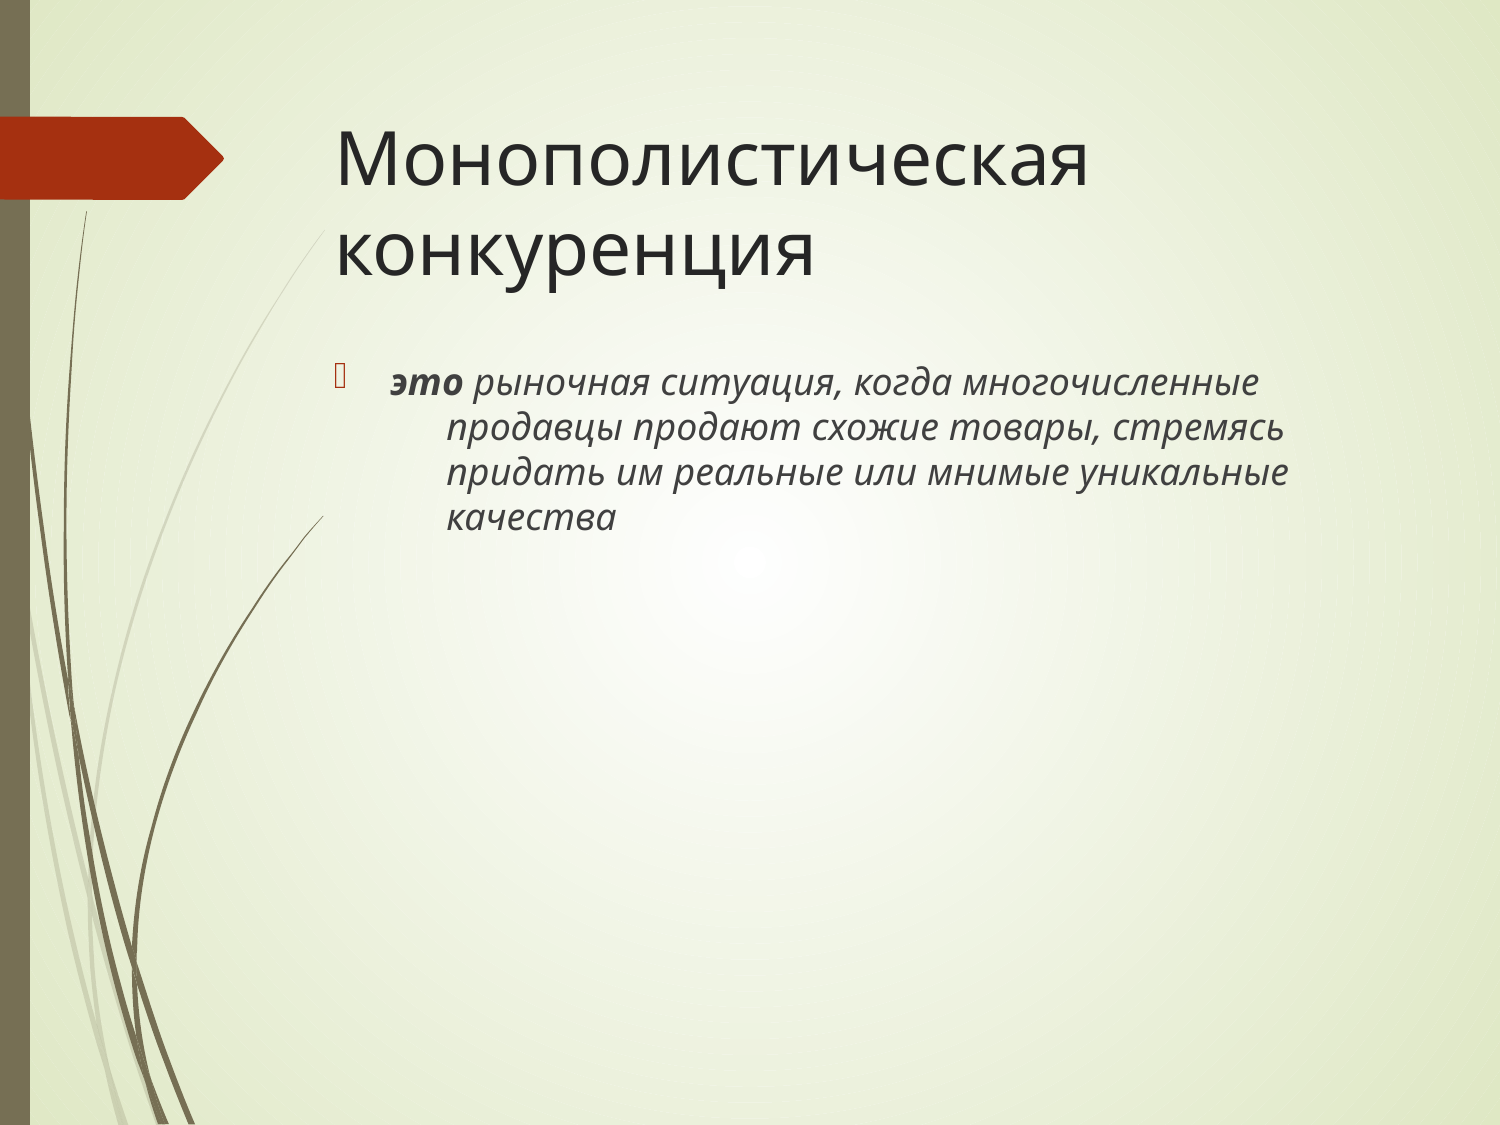

# Монополистическая конкуренция
это рыночная ситуация, когда многочисленные продавцы продают схожие товары, стремясь придать им реальные или мнимые уникальные качества